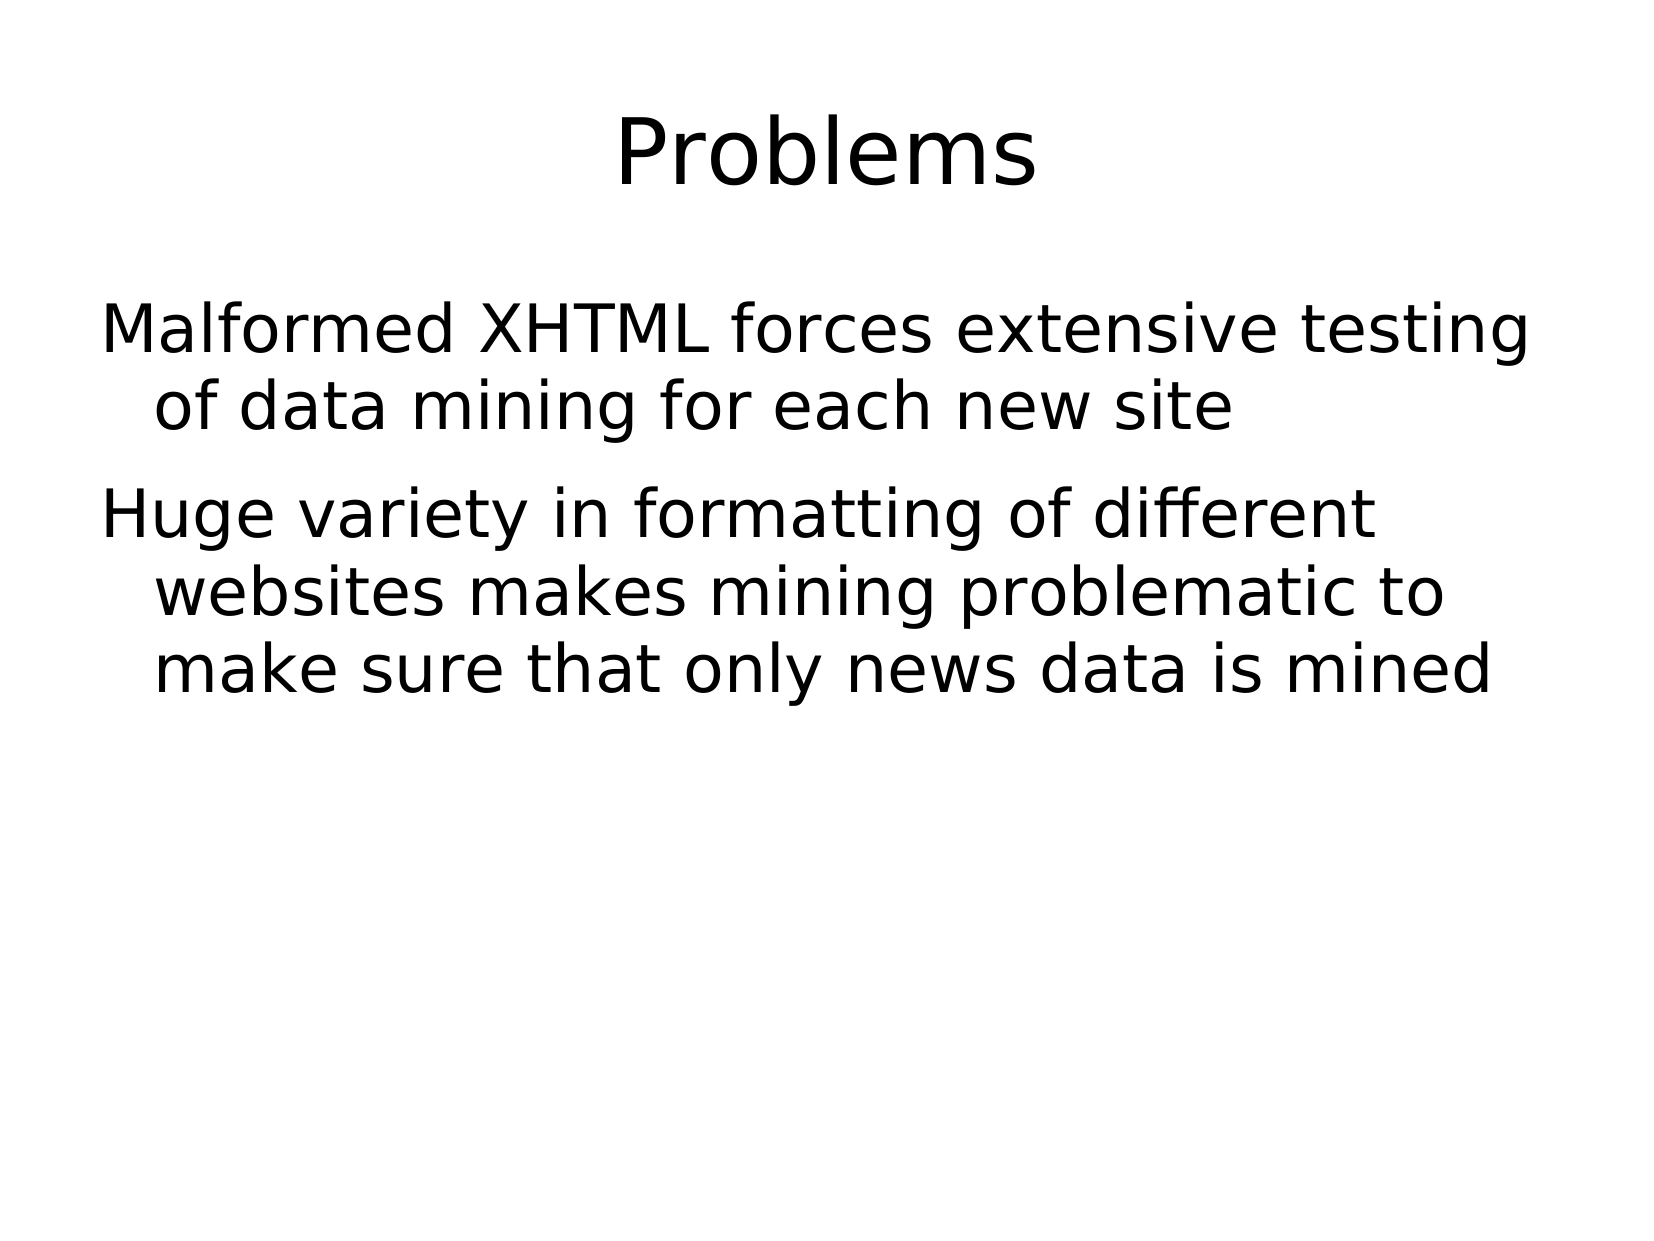

# Problems
Malformed XHTML forces extensive testing of data mining for each new site
Huge variety in formatting of different websites makes mining problematic to make sure that only news data is mined